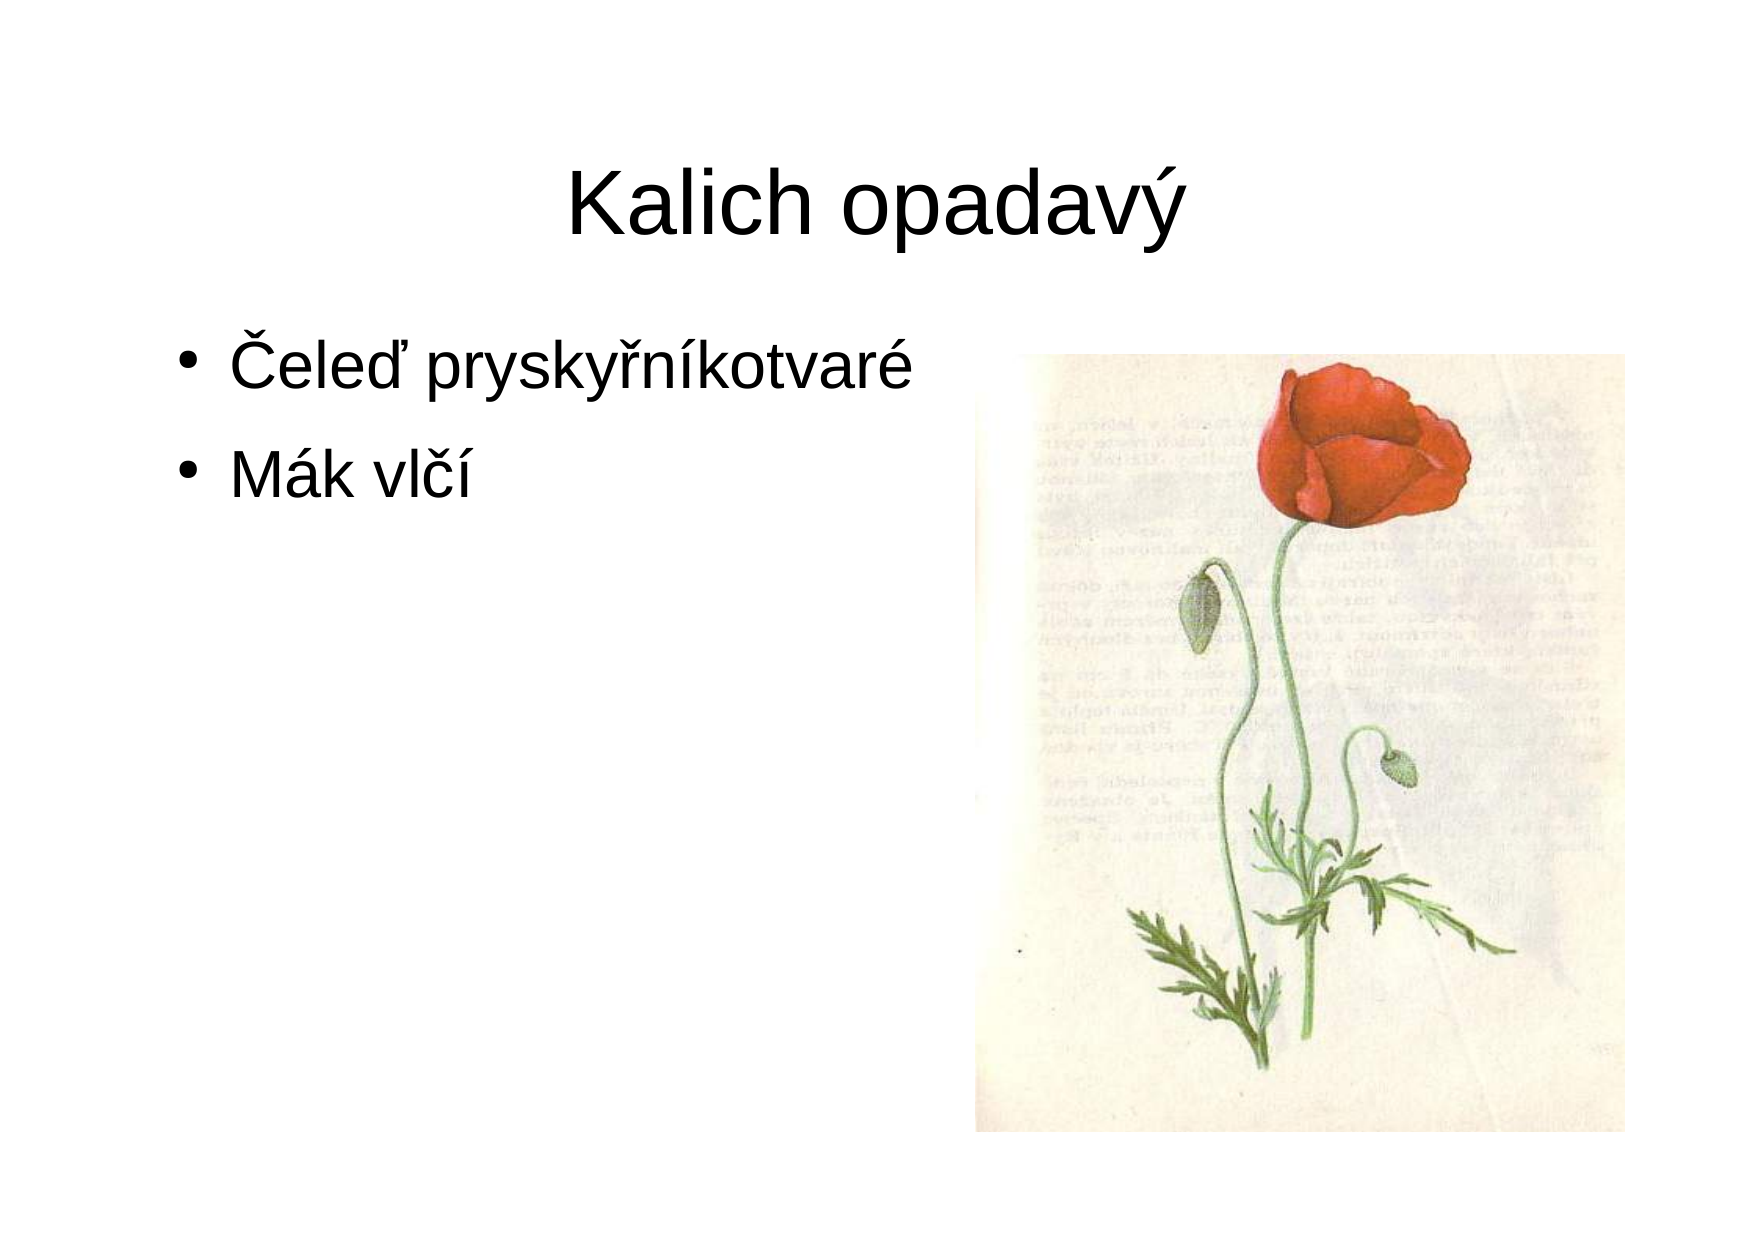

# Kalich opadavý
Čeleď pryskyřníkotvaré
Mák vlčí